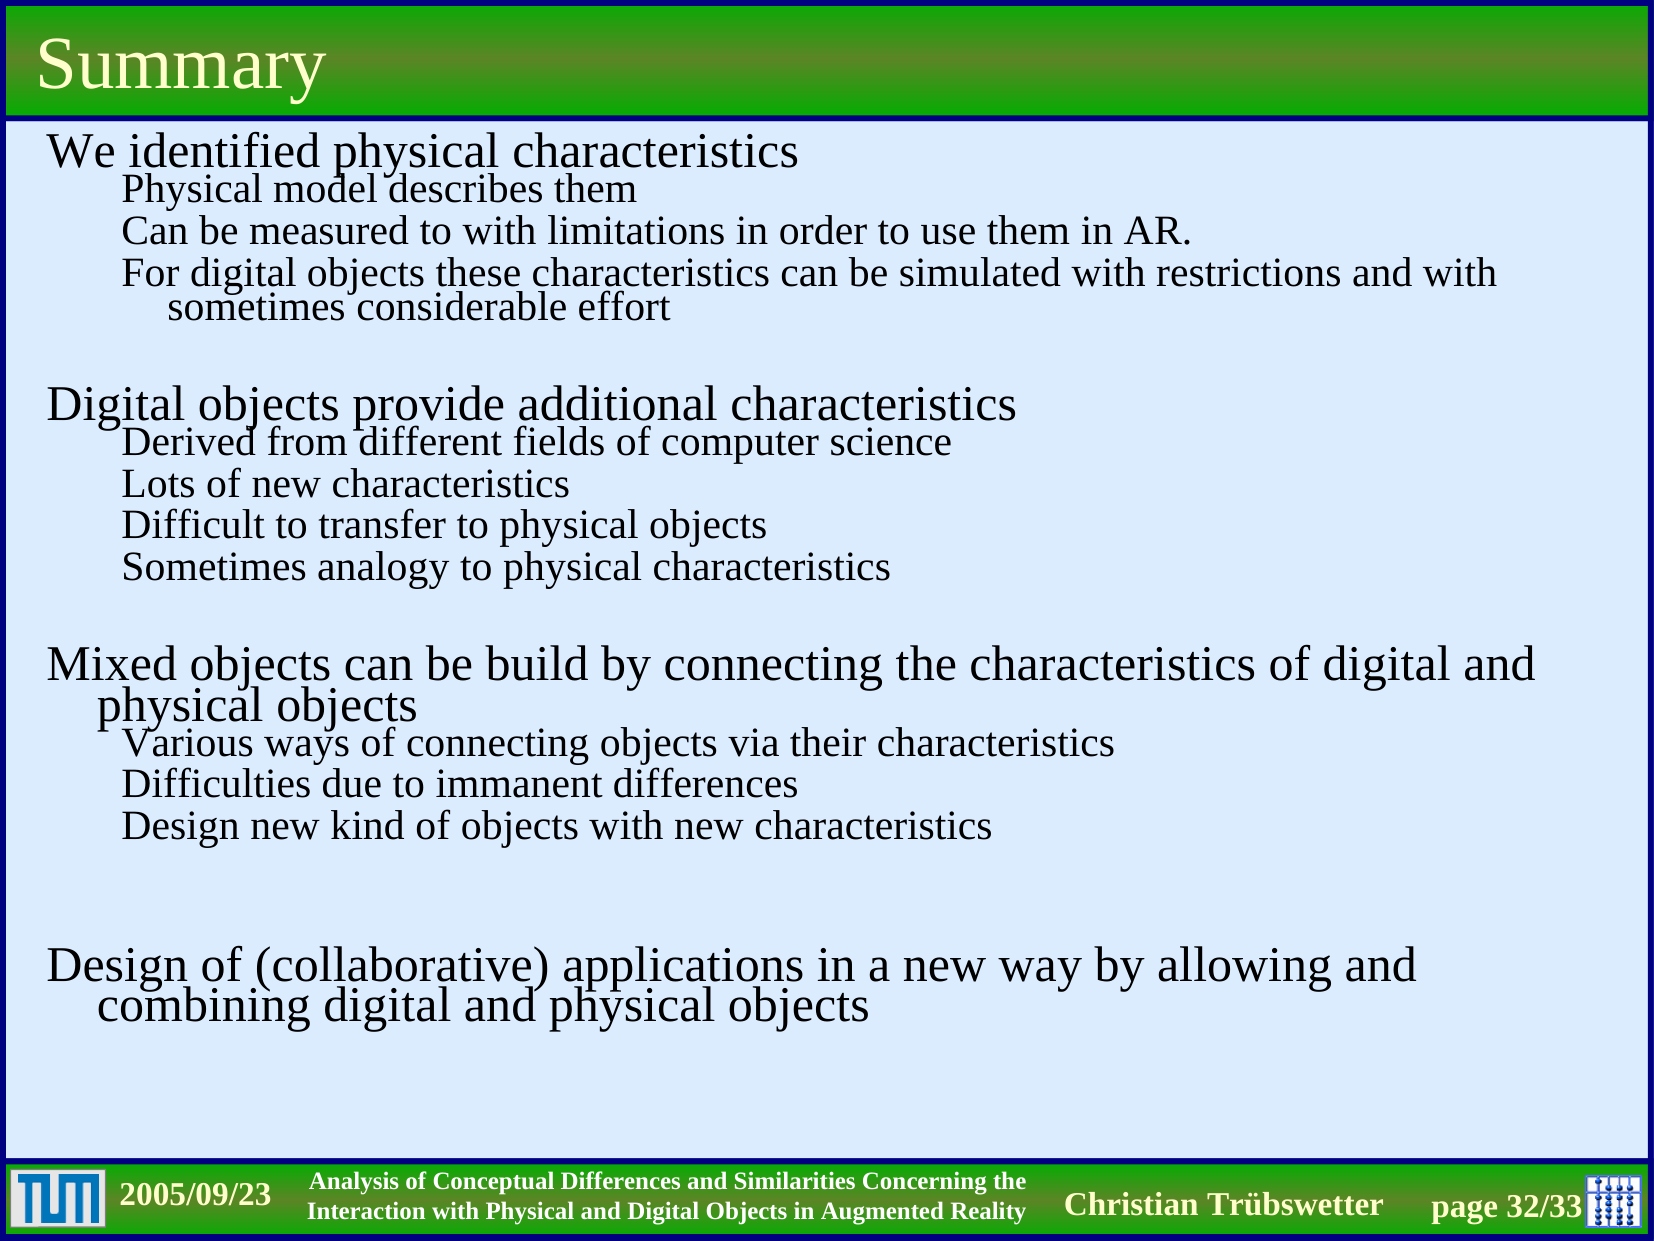

# Summary
We identified physical characteristics
Physical model describes them
Can be measured to with limitations in order to use them in AR.
For digital objects these characteristics can be simulated with restrictions and with sometimes considerable effort
Digital objects provide additional characteristics
Derived from different fields of computer science
Lots of new characteristics
Difficult to transfer to physical objects
Sometimes analogy to physical characteristics
Mixed objects can be build by connecting the characteristics of digital and physical objects
Various ways of connecting objects via their characteristics
Difficulties due to immanent differences
Design new kind of objects with new characteristics
Design of (collaborative) applications in a new way by allowing and combining digital and physical objects